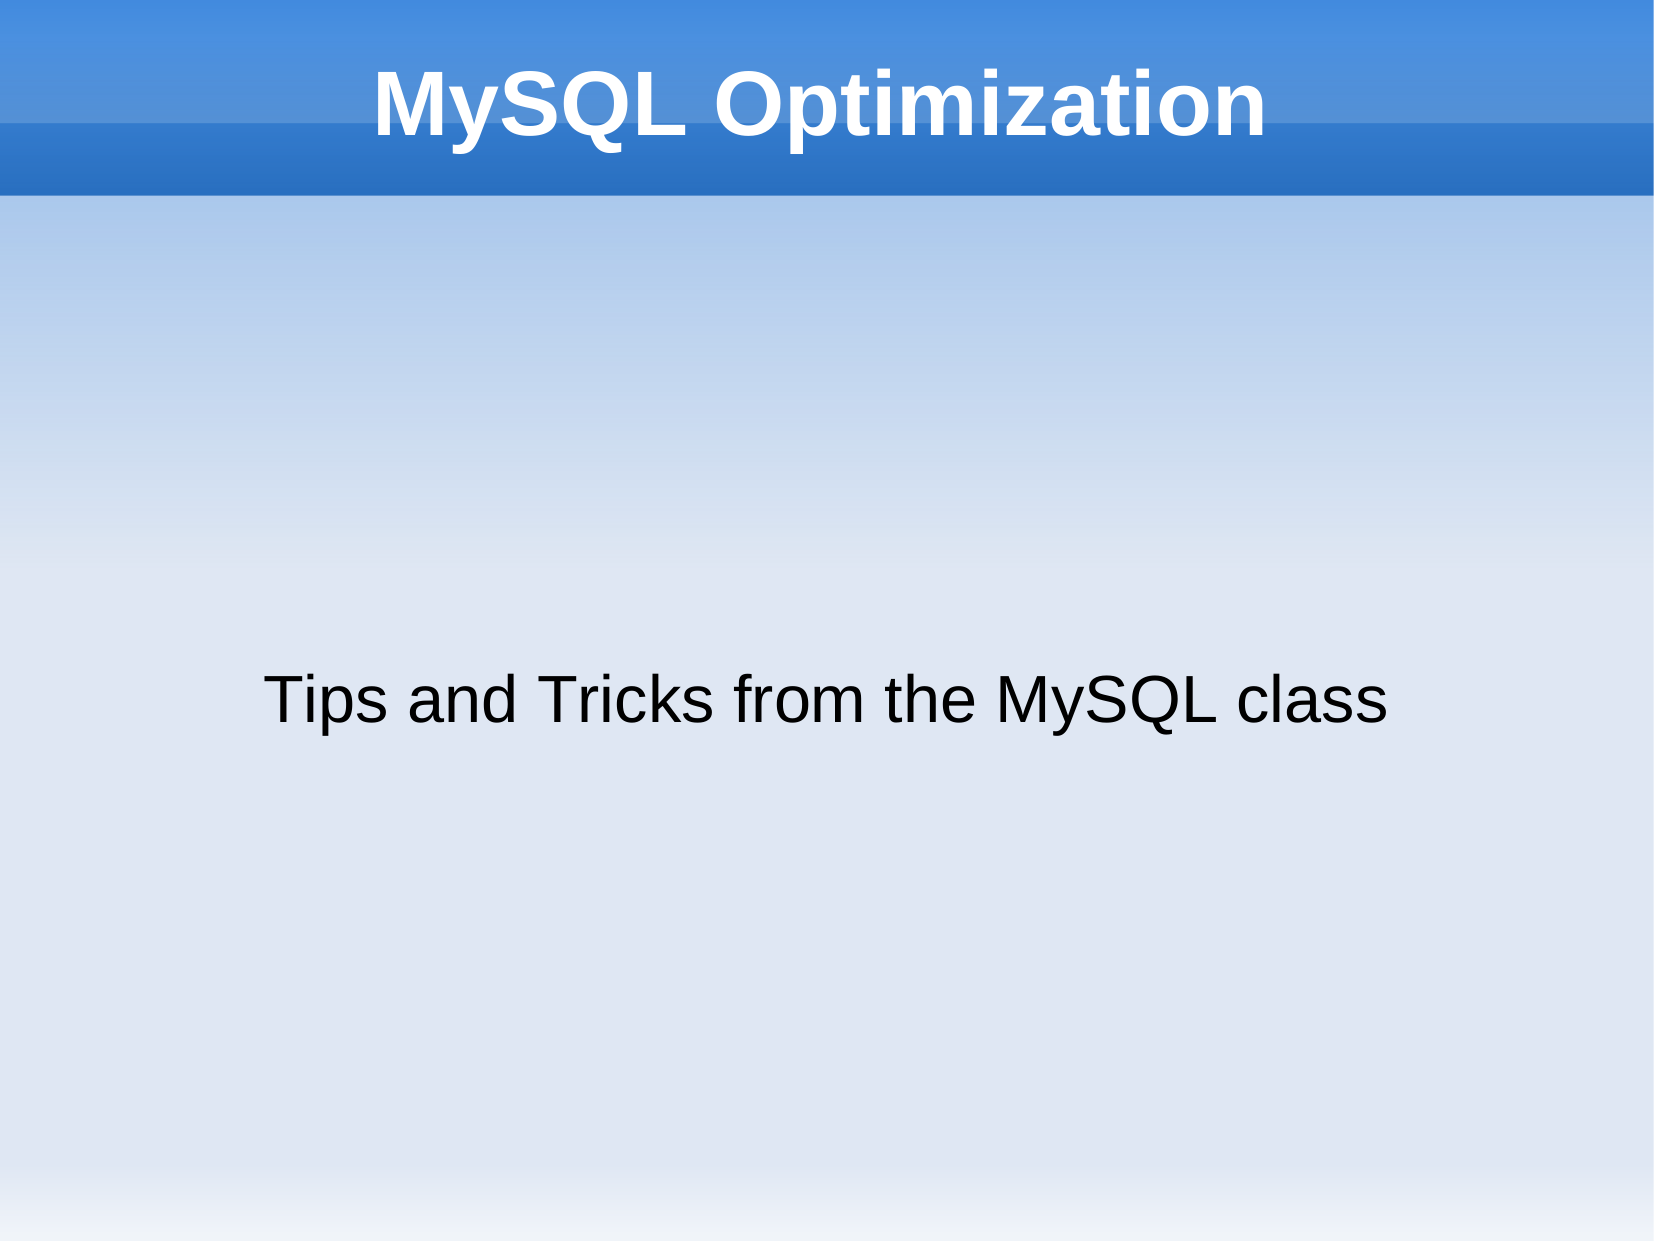

# MySQL Optimization
Tips and Tricks from the MySQL class